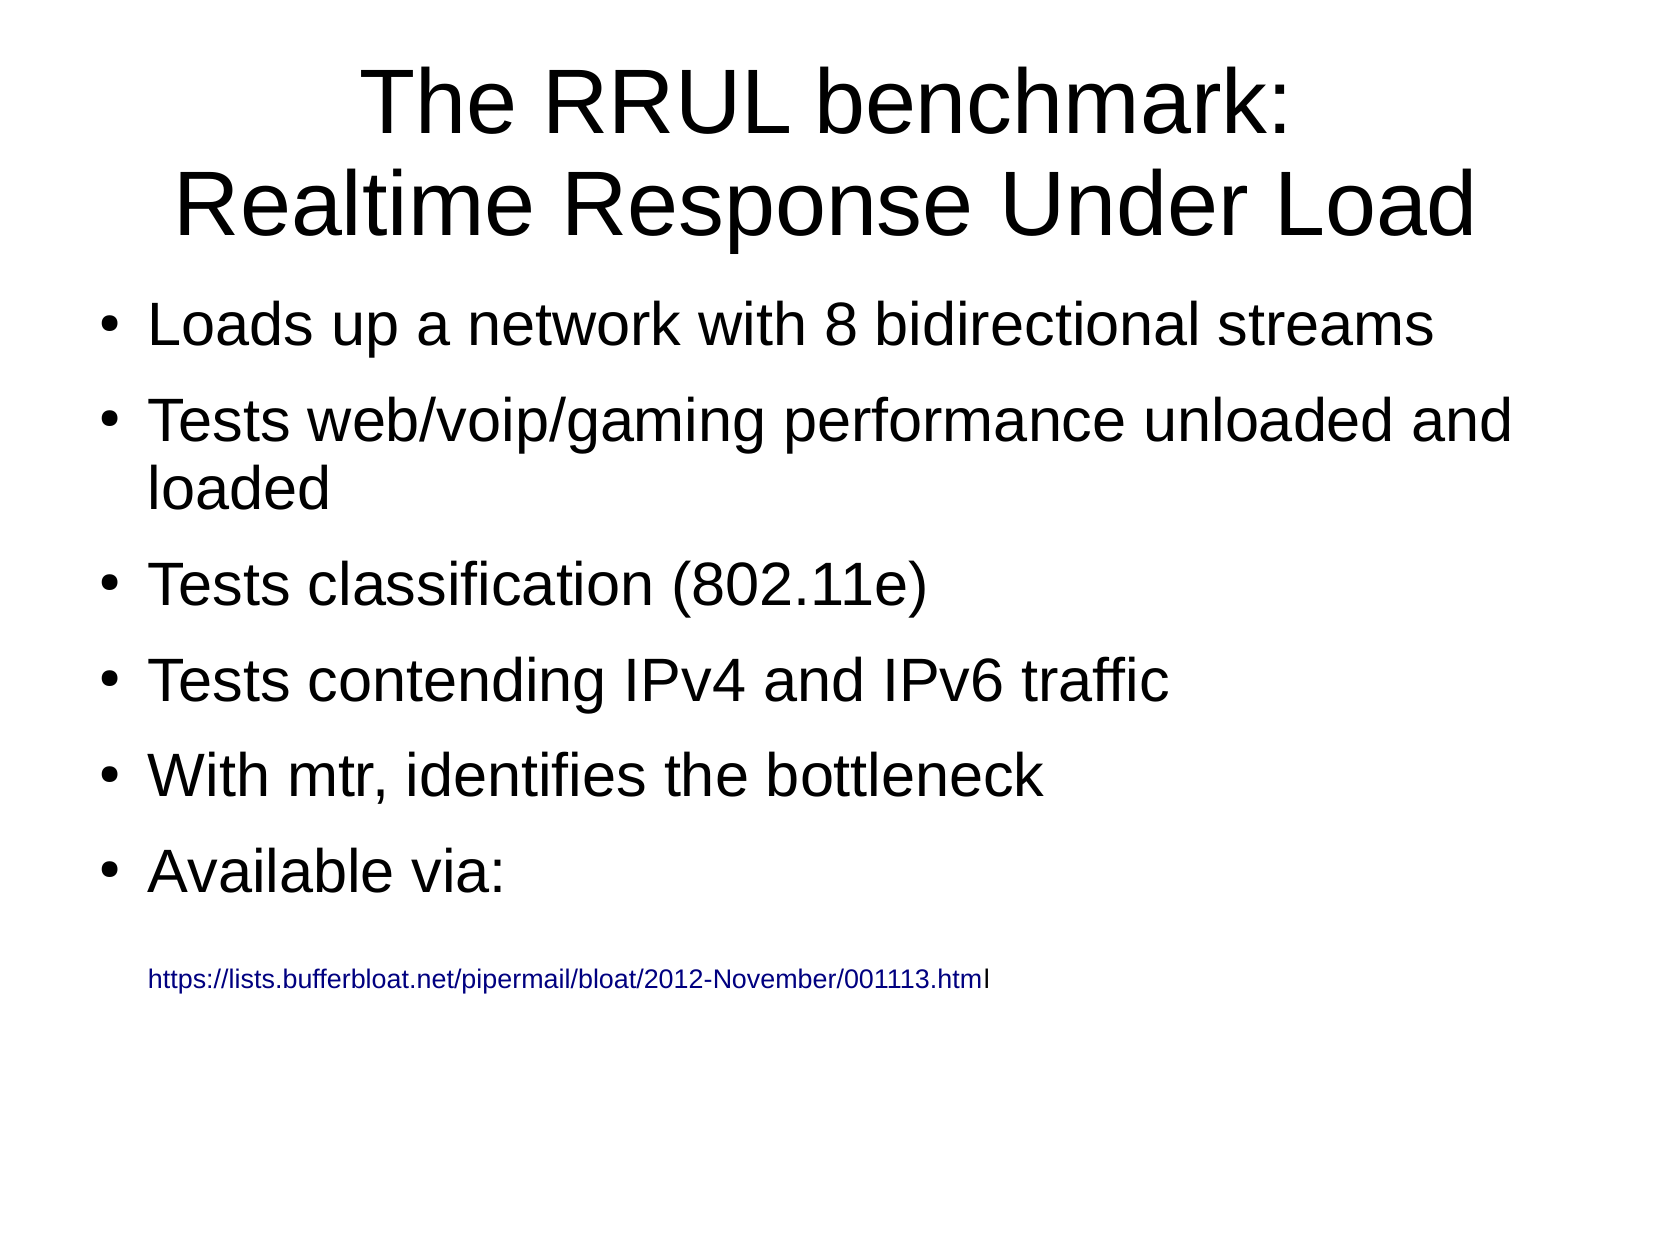

# The RRUL benchmark: Realtime Response Under Load
Loads up a network with 8 bidirectional streams
Tests web/voip/gaming performance unloaded and loaded
Tests classification (802.11e)
Tests contending IPv4 and IPv6 traffic
With mtr, identifies the bottleneck
Available via:
https://lists.bufferbloat.net/pipermail/bloat/2012-November/001113.html